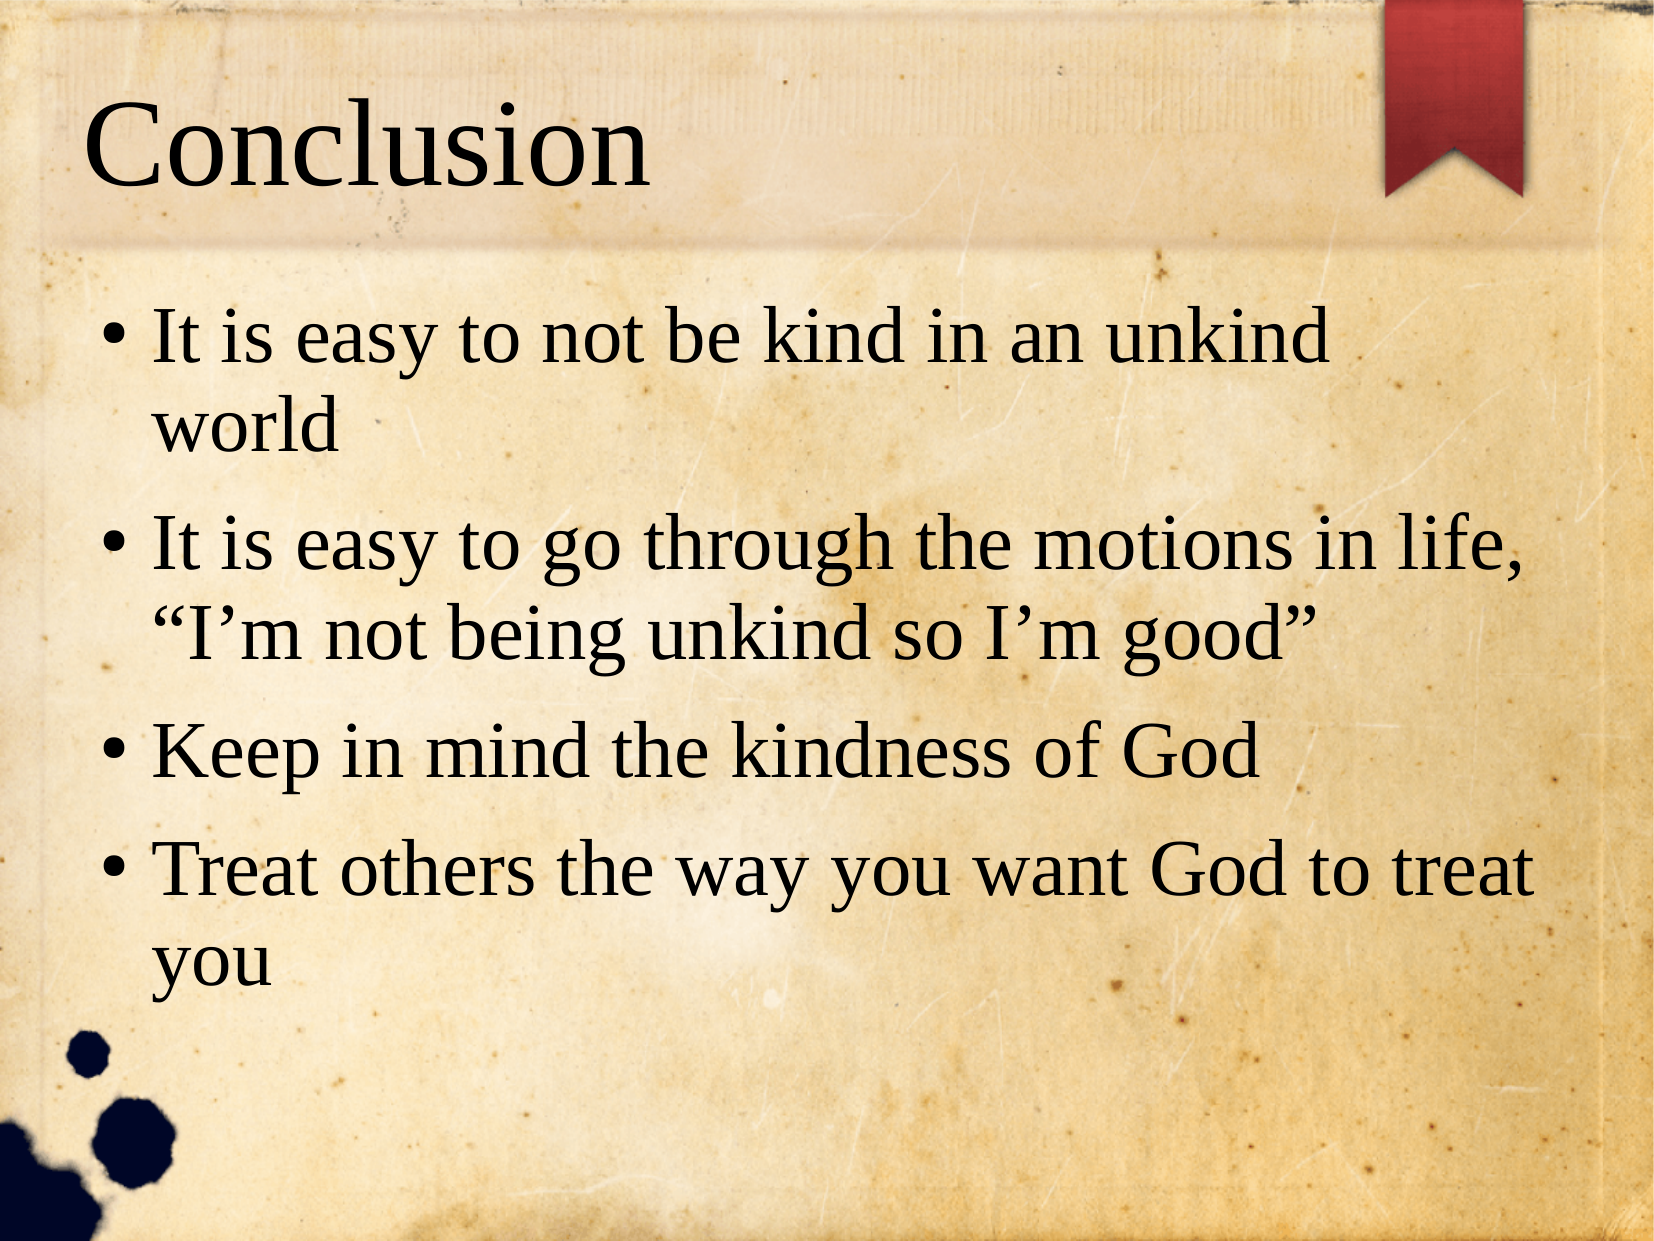

# Conclusion
It is easy to not be kind in an unkind world
It is easy to go through the motions in life, “I’m not being unkind so I’m good”
Keep in mind the kindness of God
Treat others the way you want God to treat you